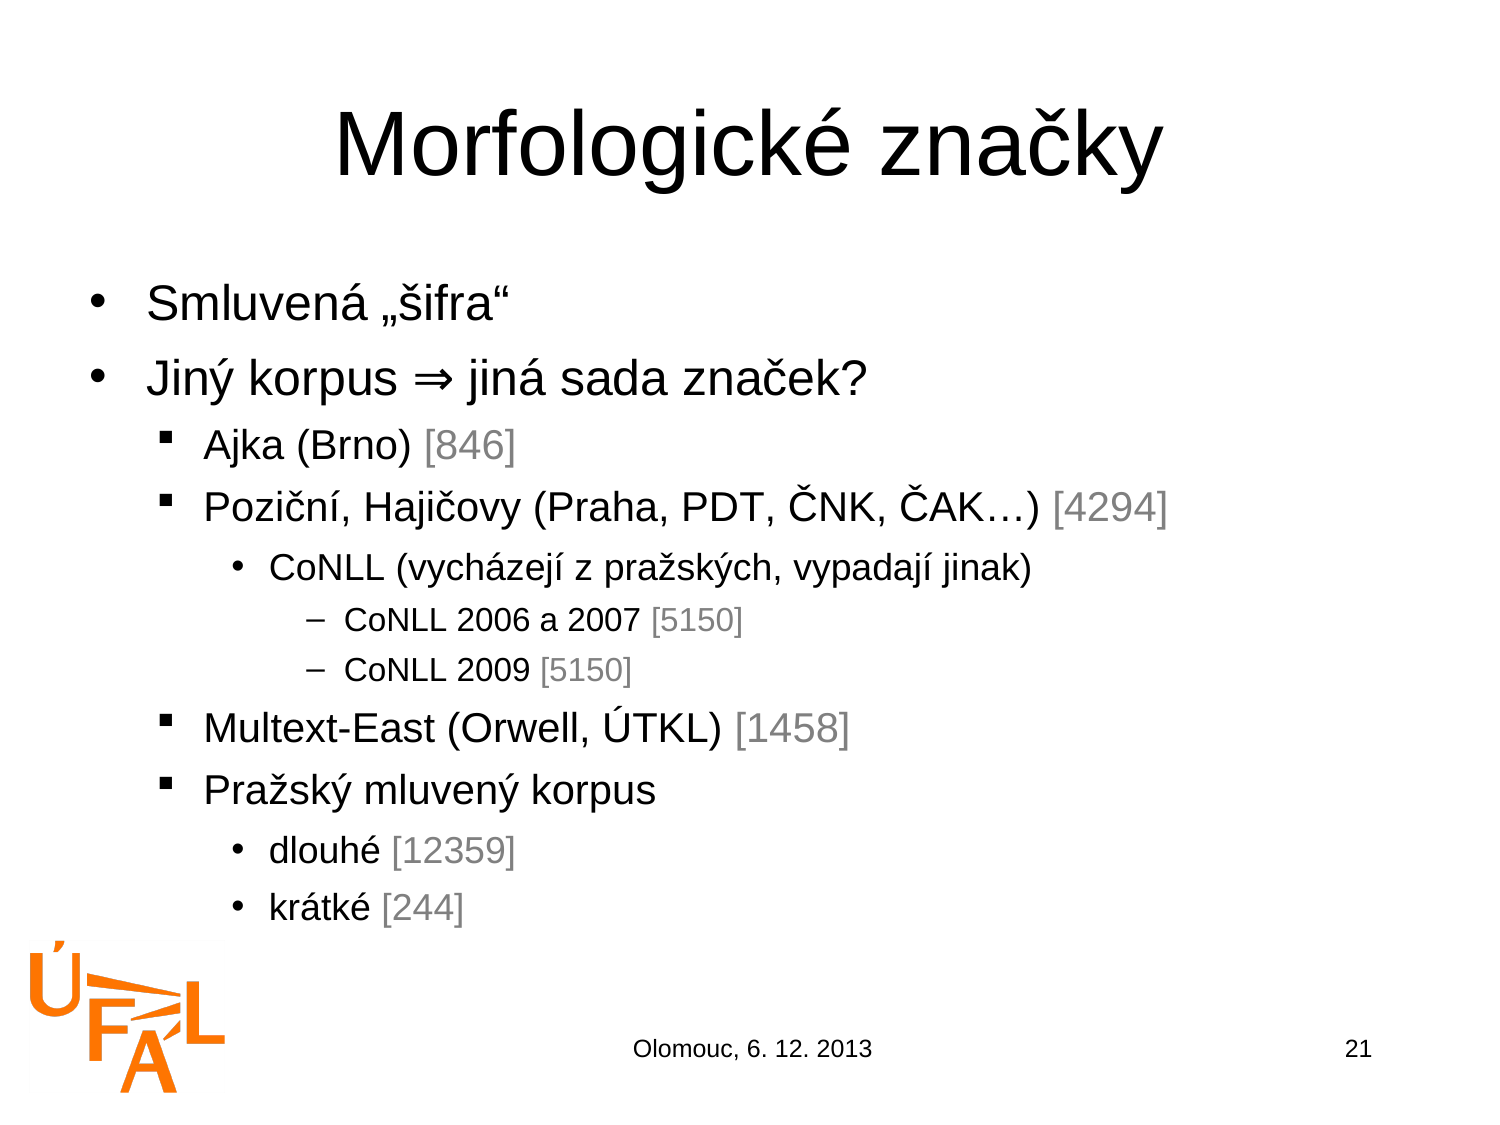

# Morfologické značky
Smluvená „šifra“
Jiný korpus ⇒ jiná sada značek?
Ajka (Brno) [846]
Poziční, Hajičovy (Praha, PDT, ČNK, ČAK…) [4294]
CoNLL (vycházejí z pražských, vypadají jinak)
CoNLL 2006 a 2007 [5150]
CoNLL 2009 [5150]
Multext-East (Orwell, ÚTKL) [1458]
Pražský mluvený korpus
dlouhé [12359]
krátké [244]
Olomouc, 6. 12. 2013
21